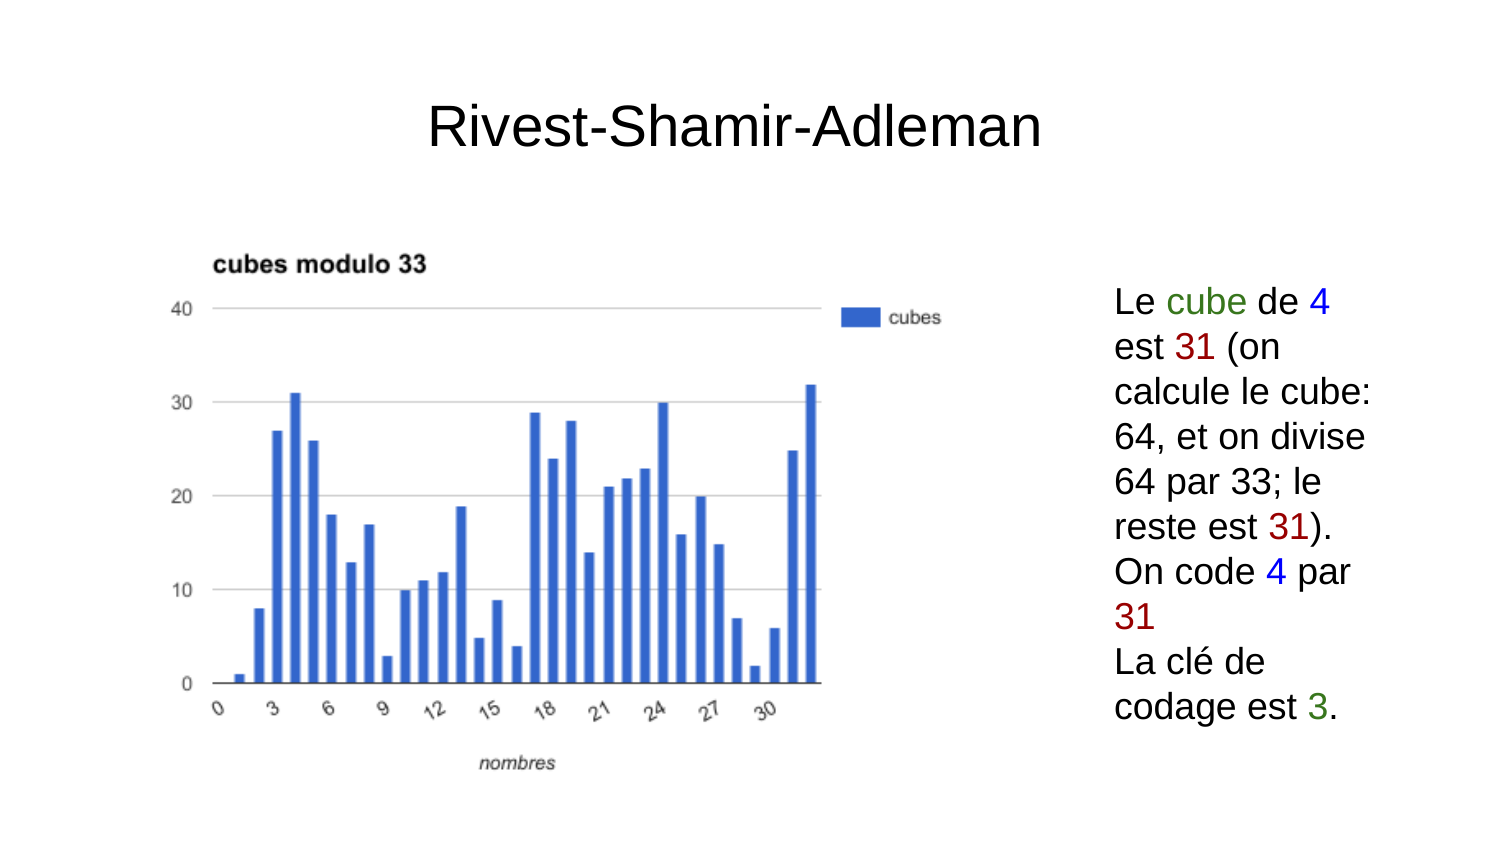

# Rivest-Shamir-Adleman
Le cube de 4 est 31 (on calcule le cube: 64, et on divise 64 par 33; le reste est 31).
On code 4 par 31
La clé de codage est 3.